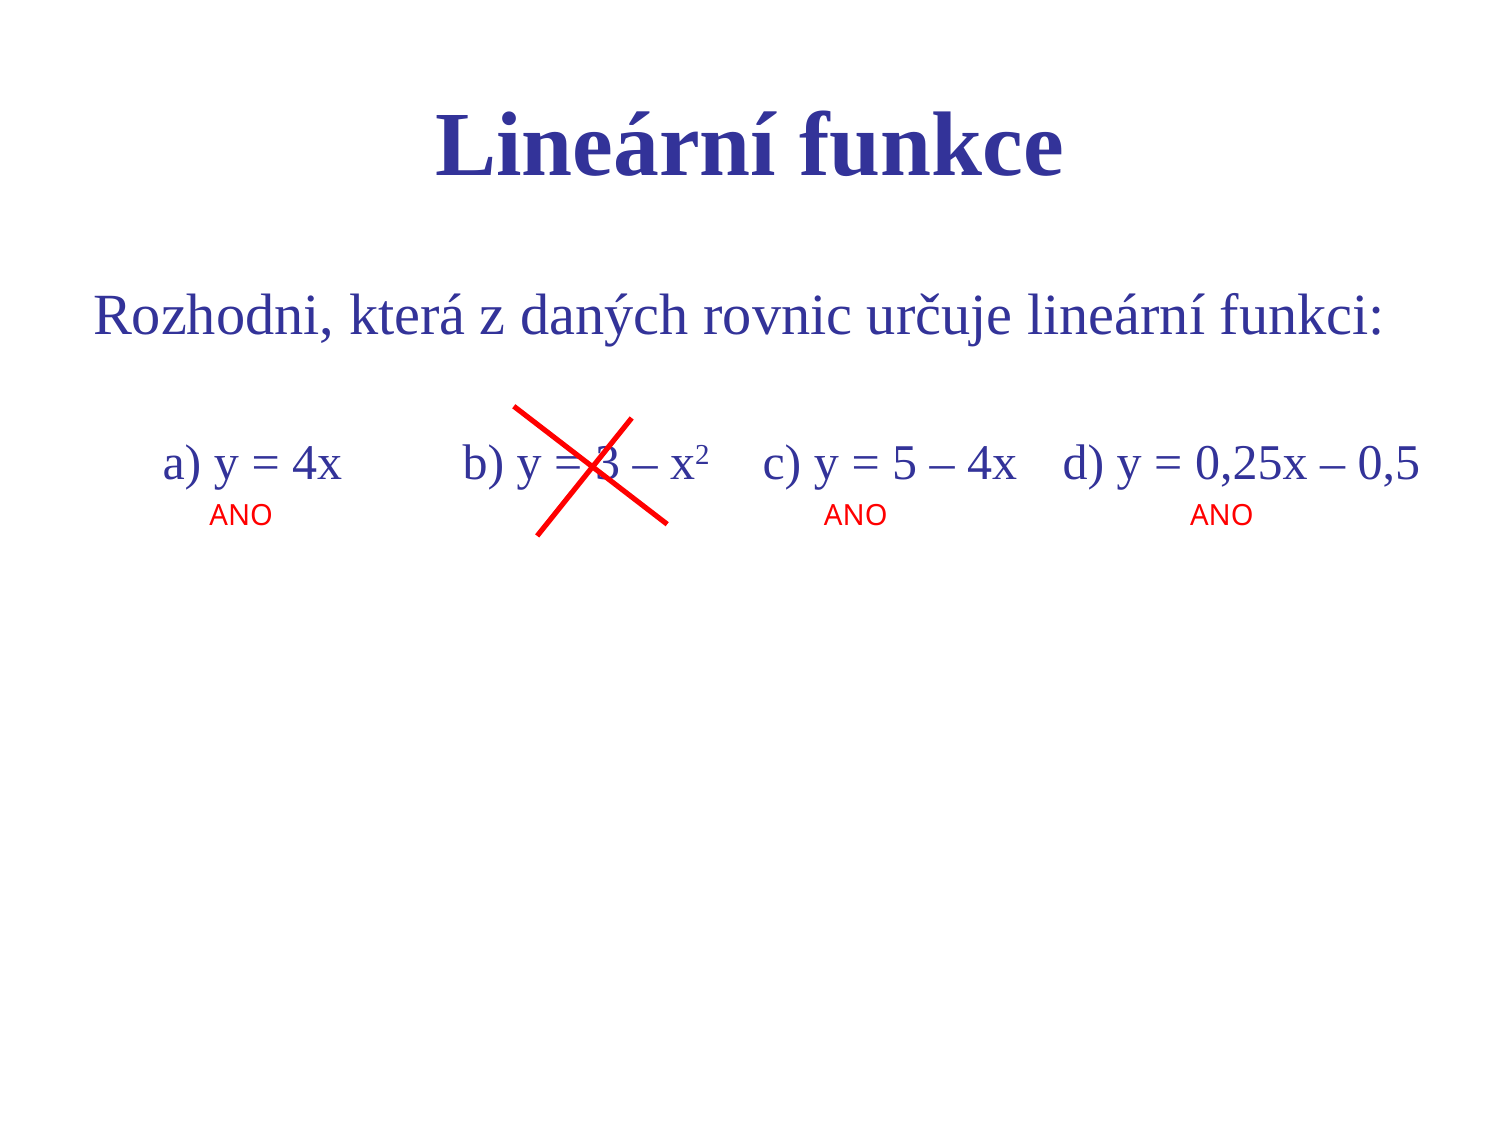

Lineární funkce
Rozhodni, která z daných rovnic určuje lineární funkci:
a) y = 4x	b) y = 3 – x2	c) y = 5 – 4x	d) y = 0,25x – 0,5
ANO
ANO
ANO